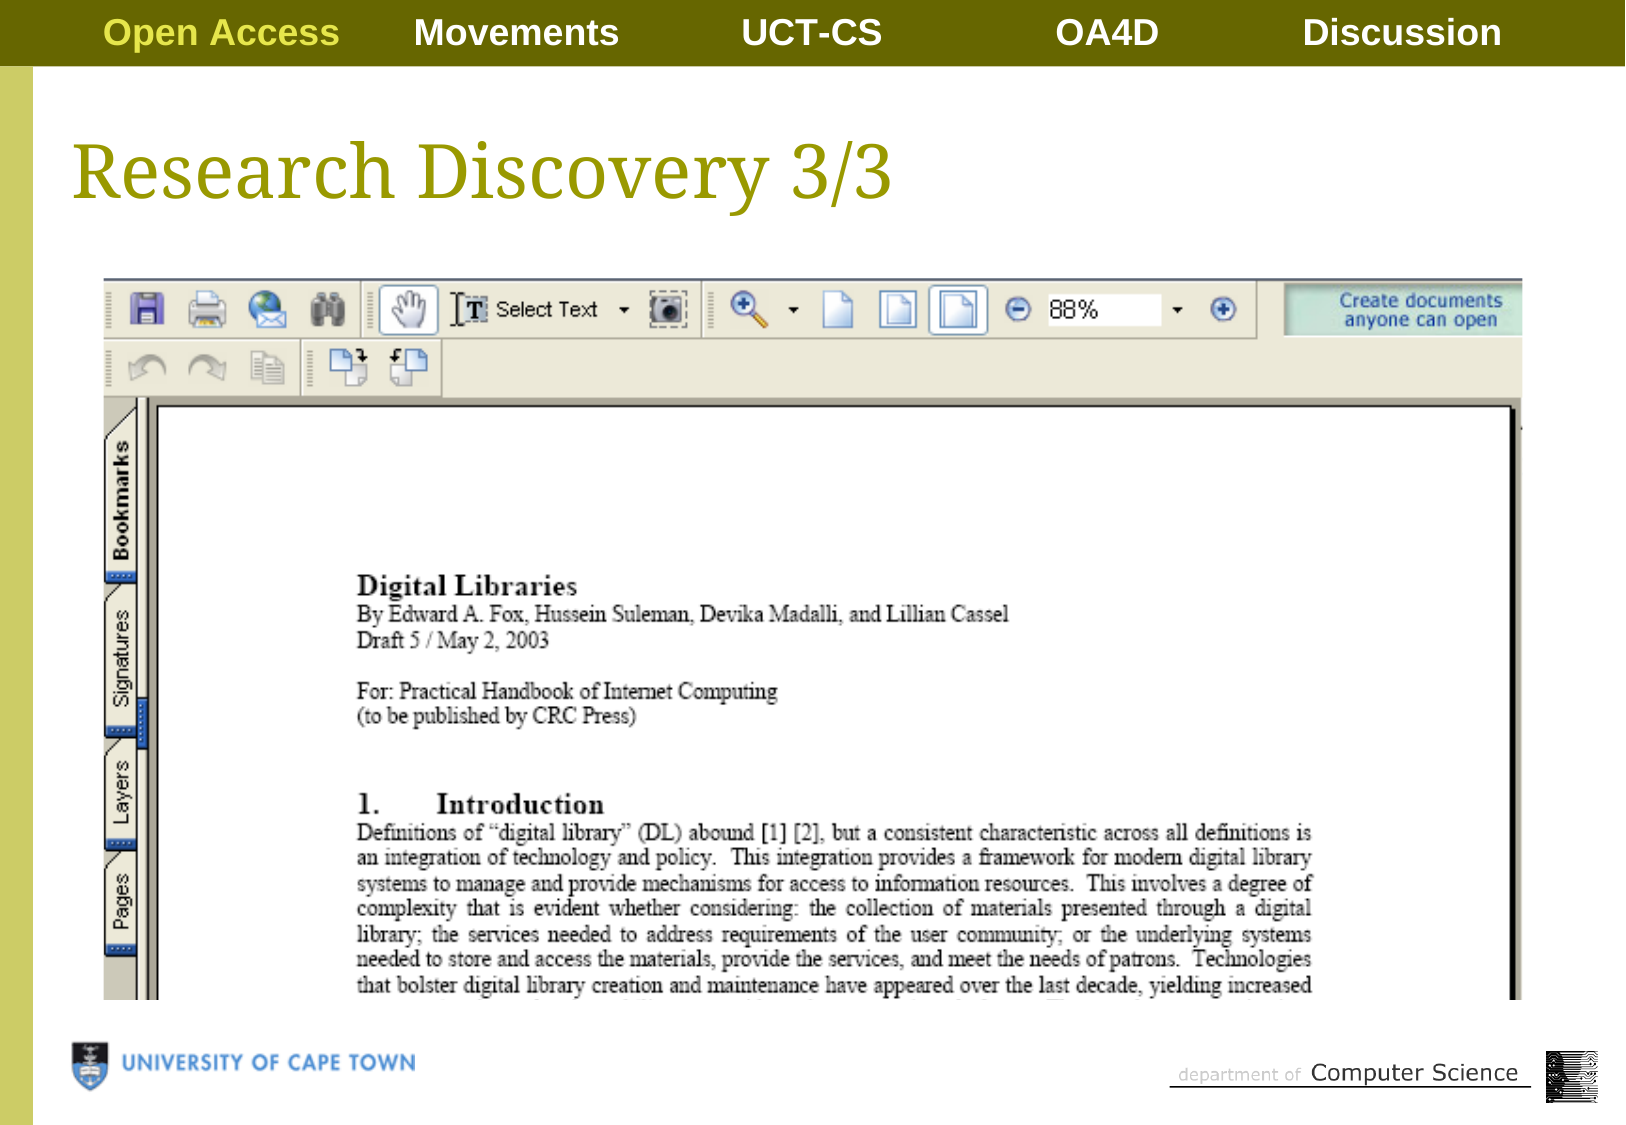

Open Access	Movements	UCT-CS	OA4D	Discussion
# Research Discovery 3/3